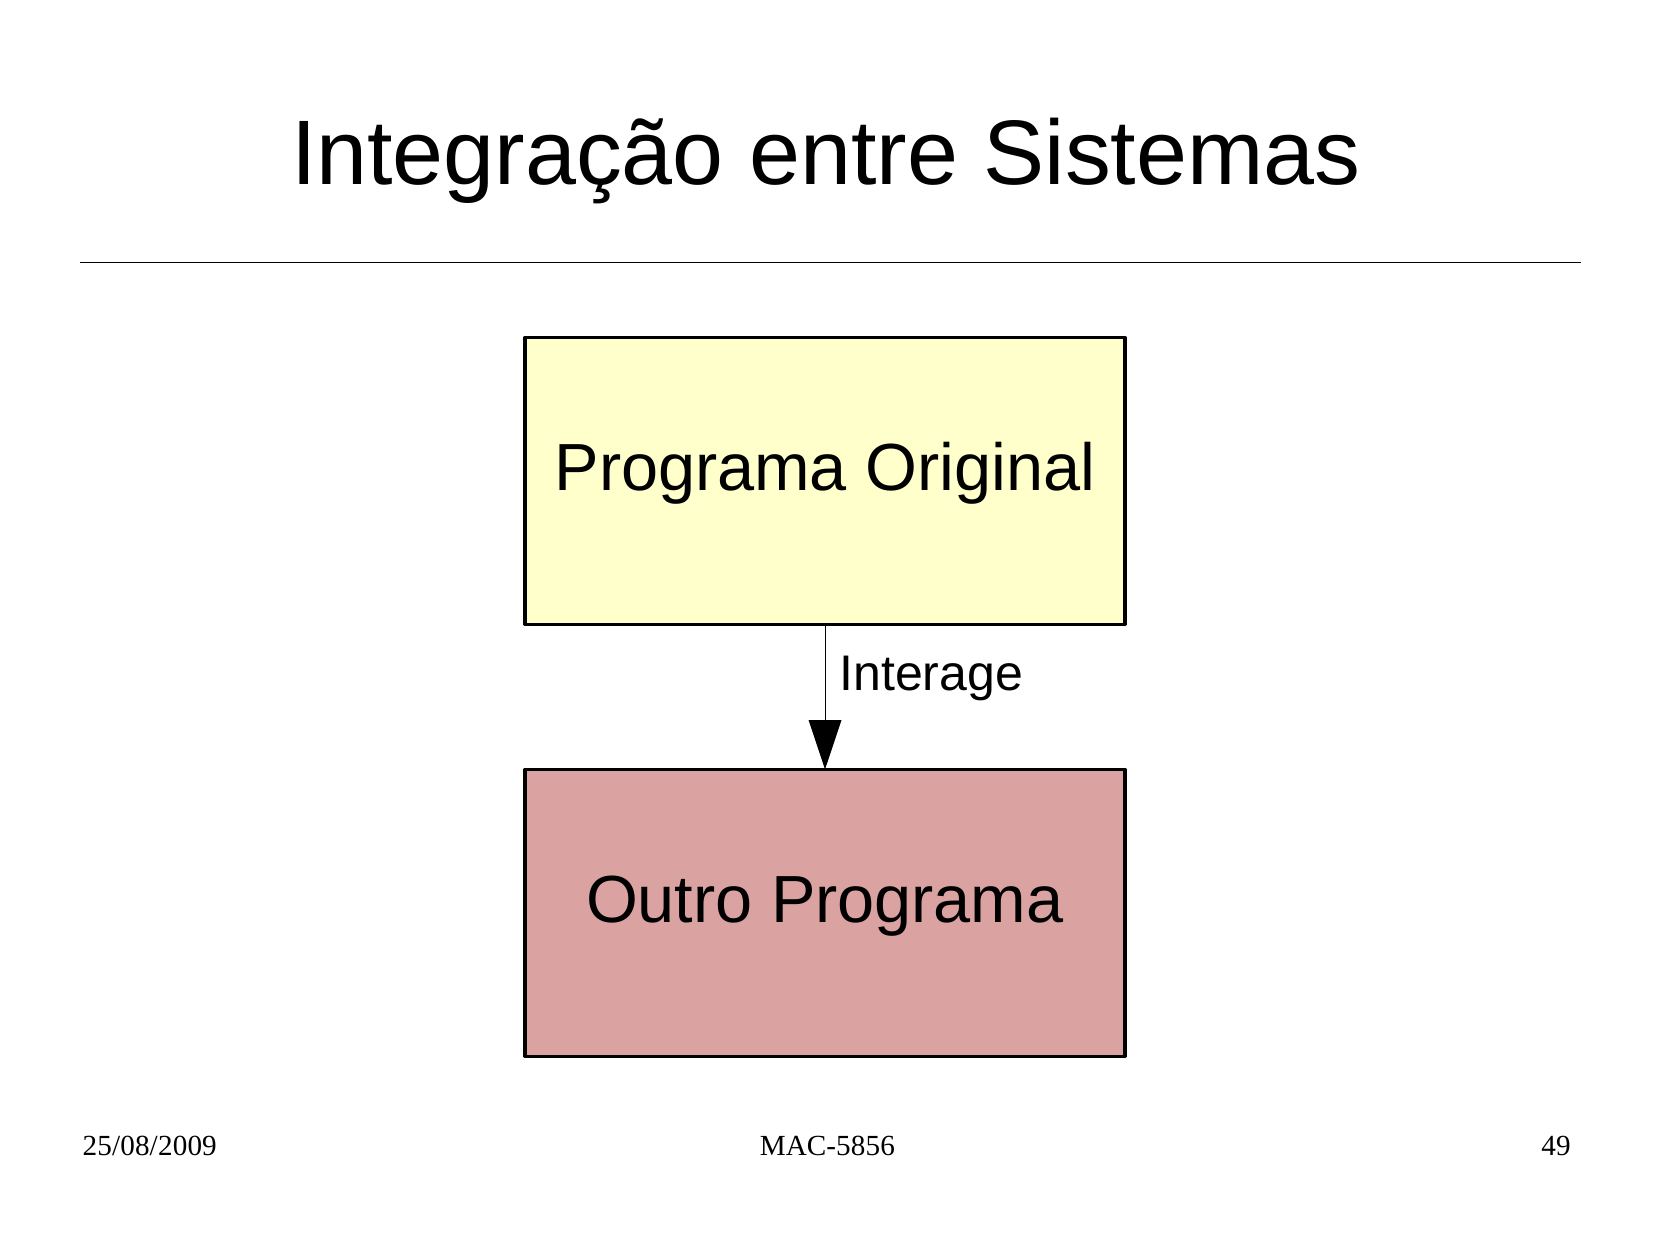

# Integração entre Sistemas
Programa Original
Interage
Outro Programa
25/08/2009
MAC-5856
49